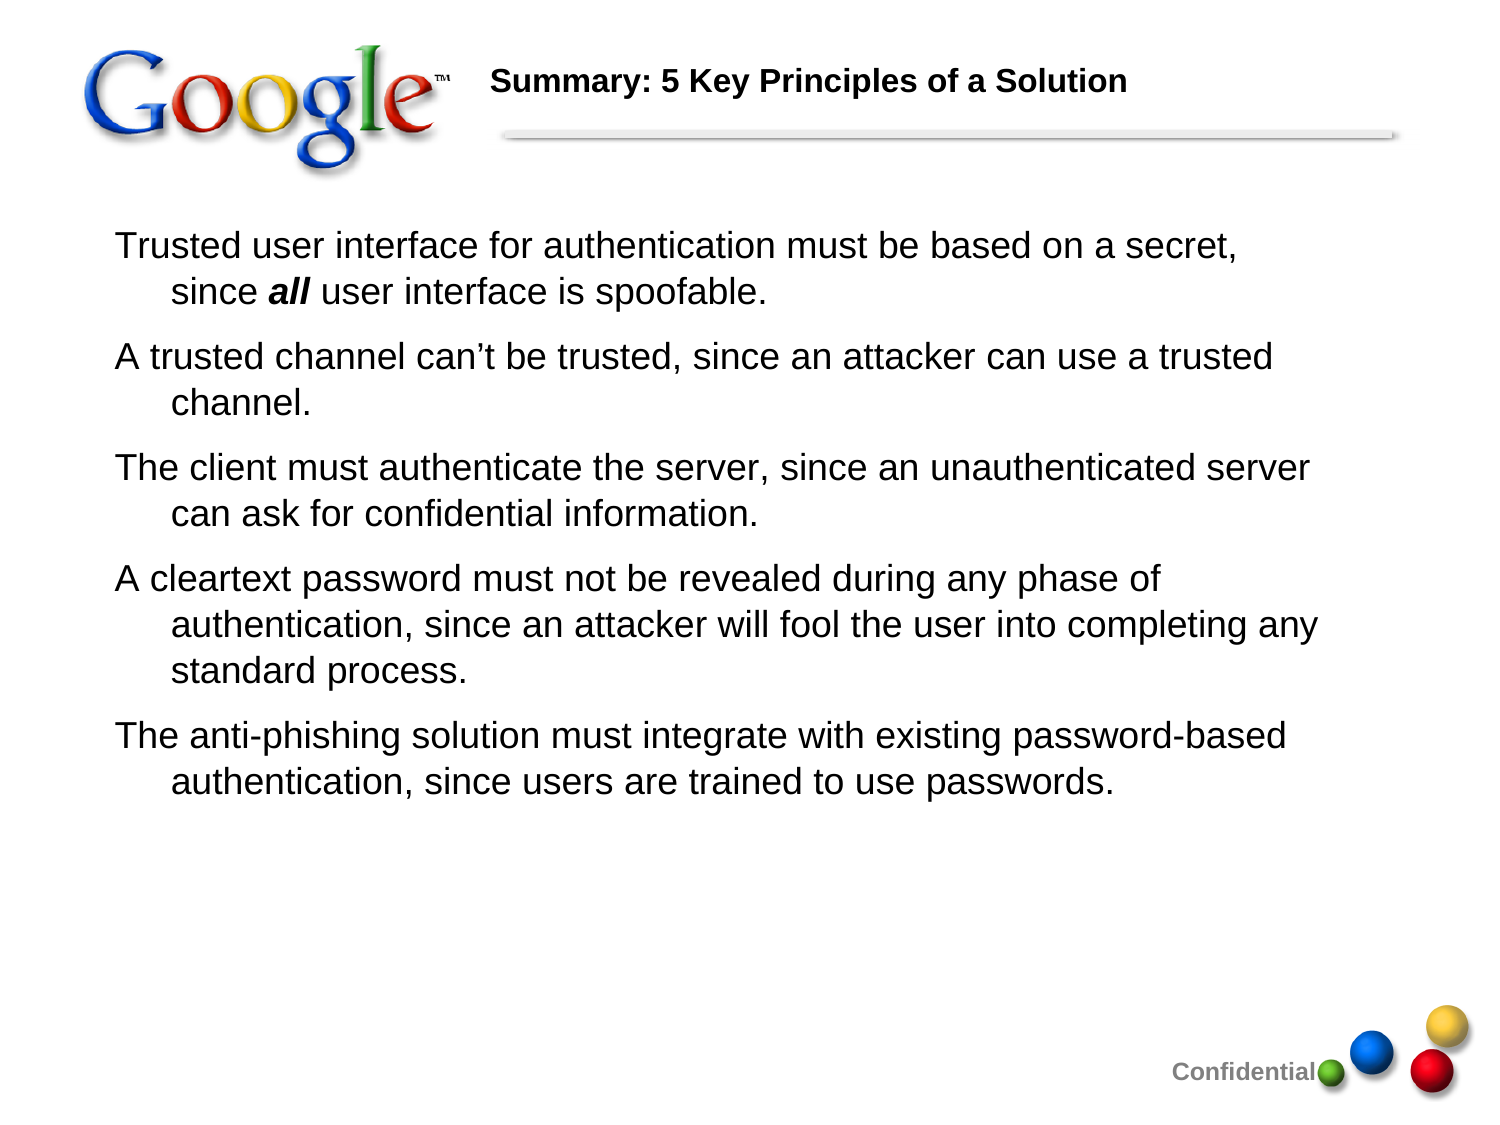

# Summary: 5 Key Principles of a Solution
Trusted user interface for authentication must be based on a secret, since all user interface is spoofable.
A trusted channel can’t be trusted, since an attacker can use a trusted channel.
The client must authenticate the server, since an unauthenticated server can ask for confidential information.
A cleartext password must not be revealed during any phase of authentication, since an attacker will fool the user into completing any standard process.
The anti-phishing solution must integrate with existing password-based authentication, since users are trained to use passwords.